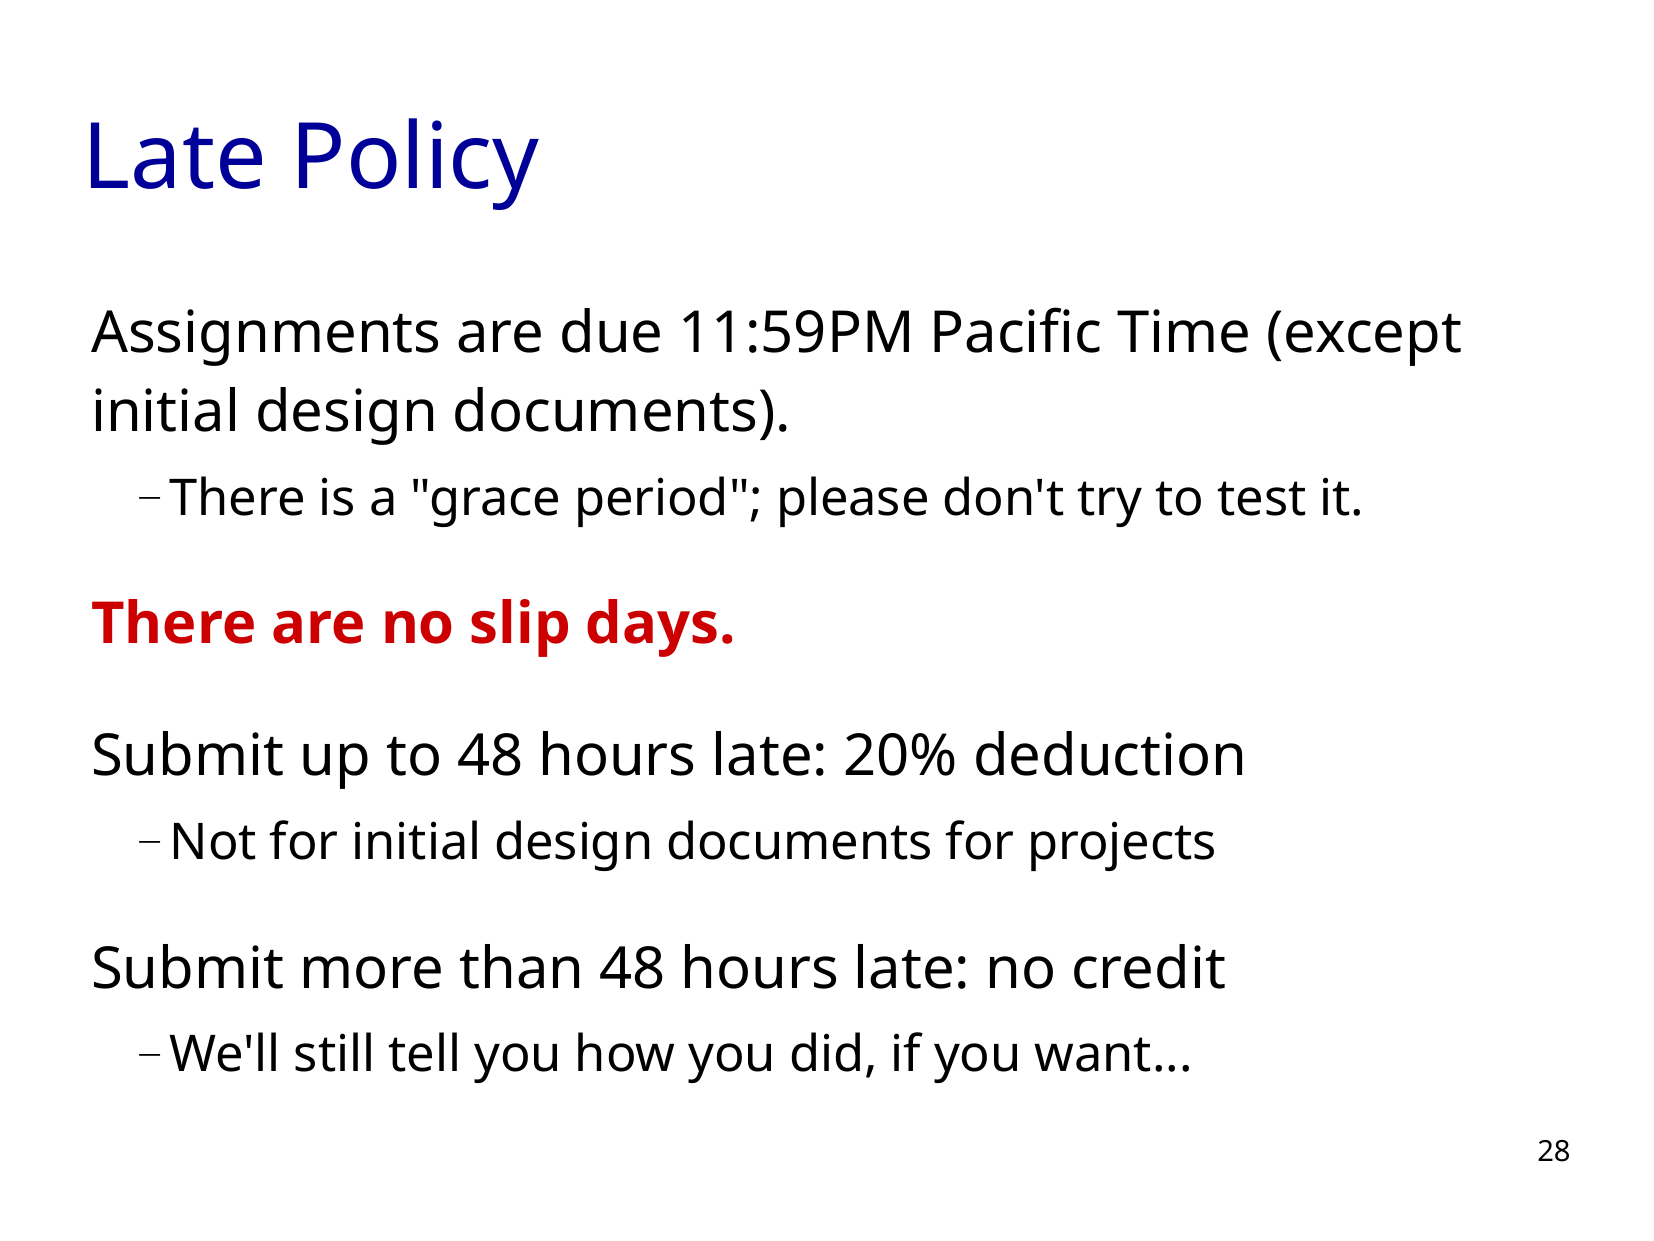

# Late Policy
Assignments are due 11:59PM Pacific Time (except initial design documents).
There is a "grace period"; please don't try to test it.
There are no slip days.
Submit up to 48 hours late: 20% deduction
Not for initial design documents for projects
Submit more than 48 hours late: no credit
We'll still tell you how you did, if you want...
28